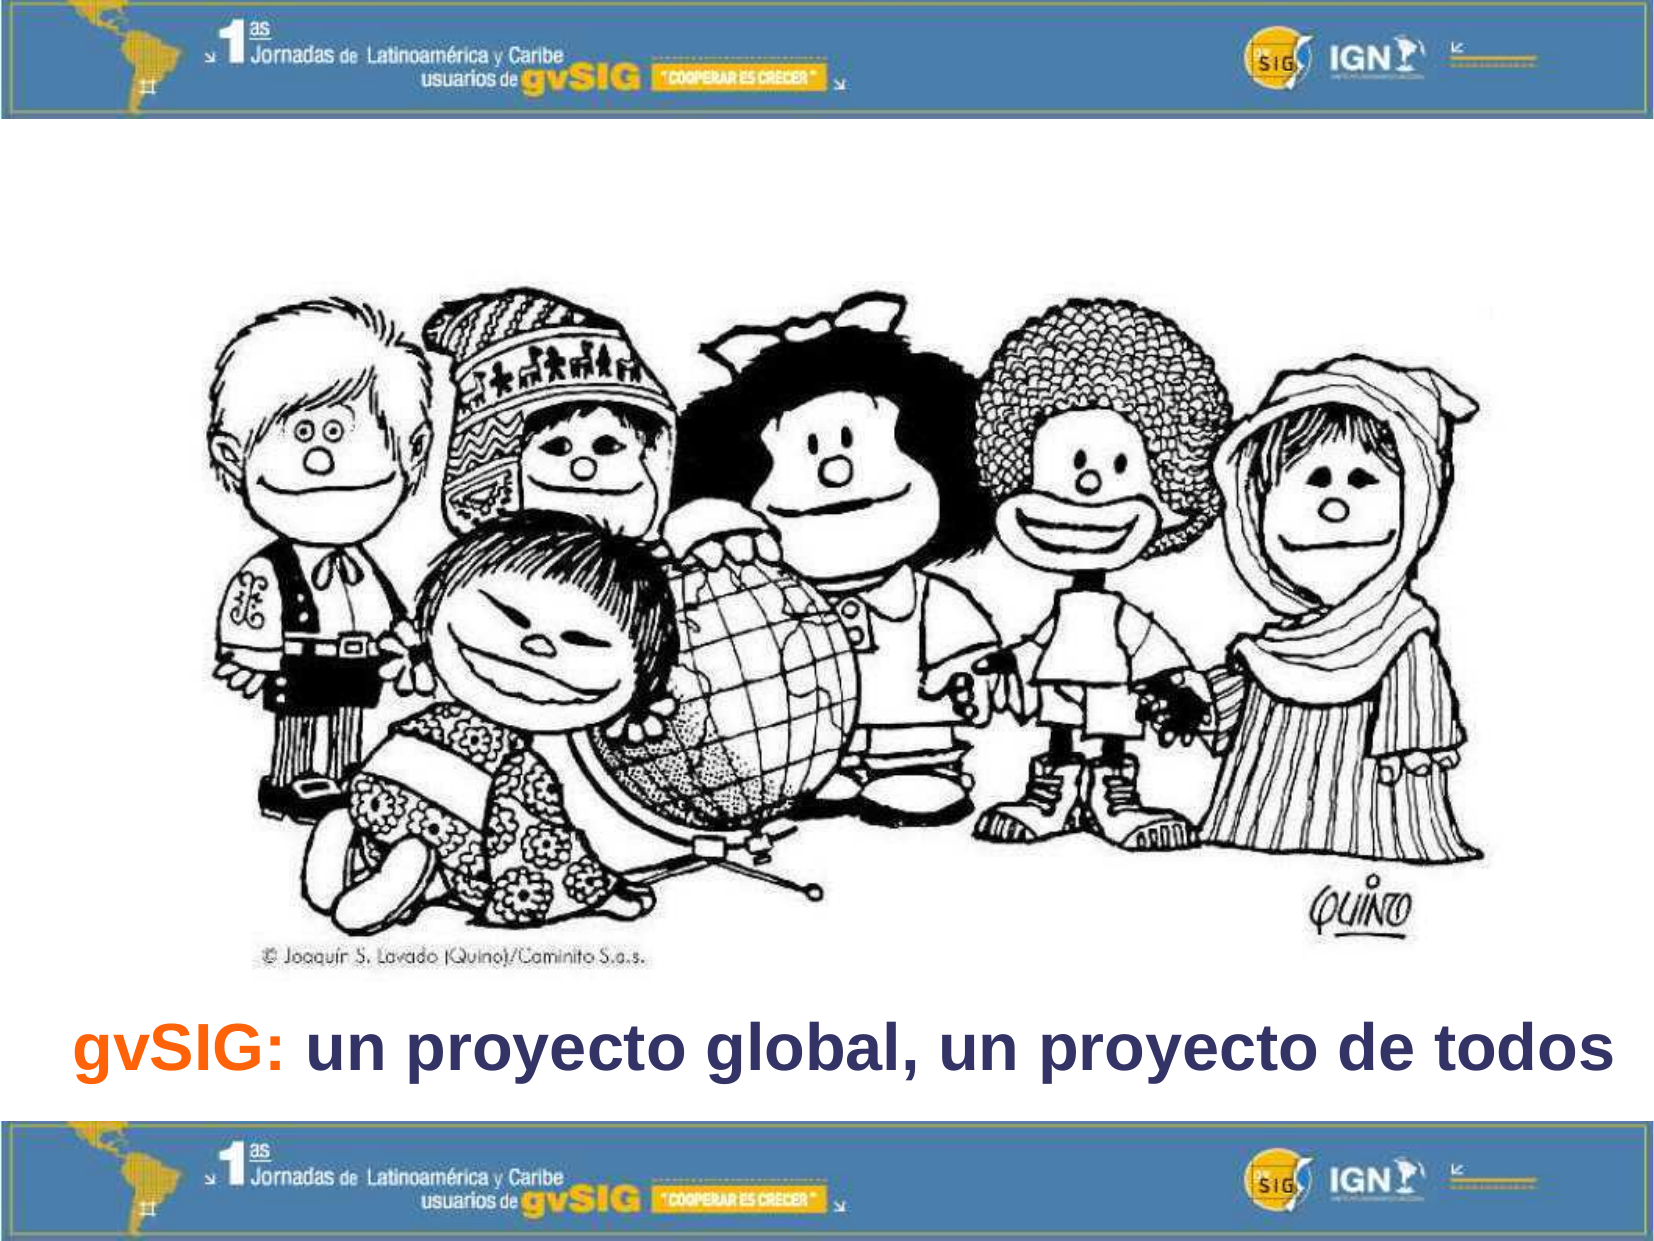

gvSIG: un proyecto global, un proyecto de todos